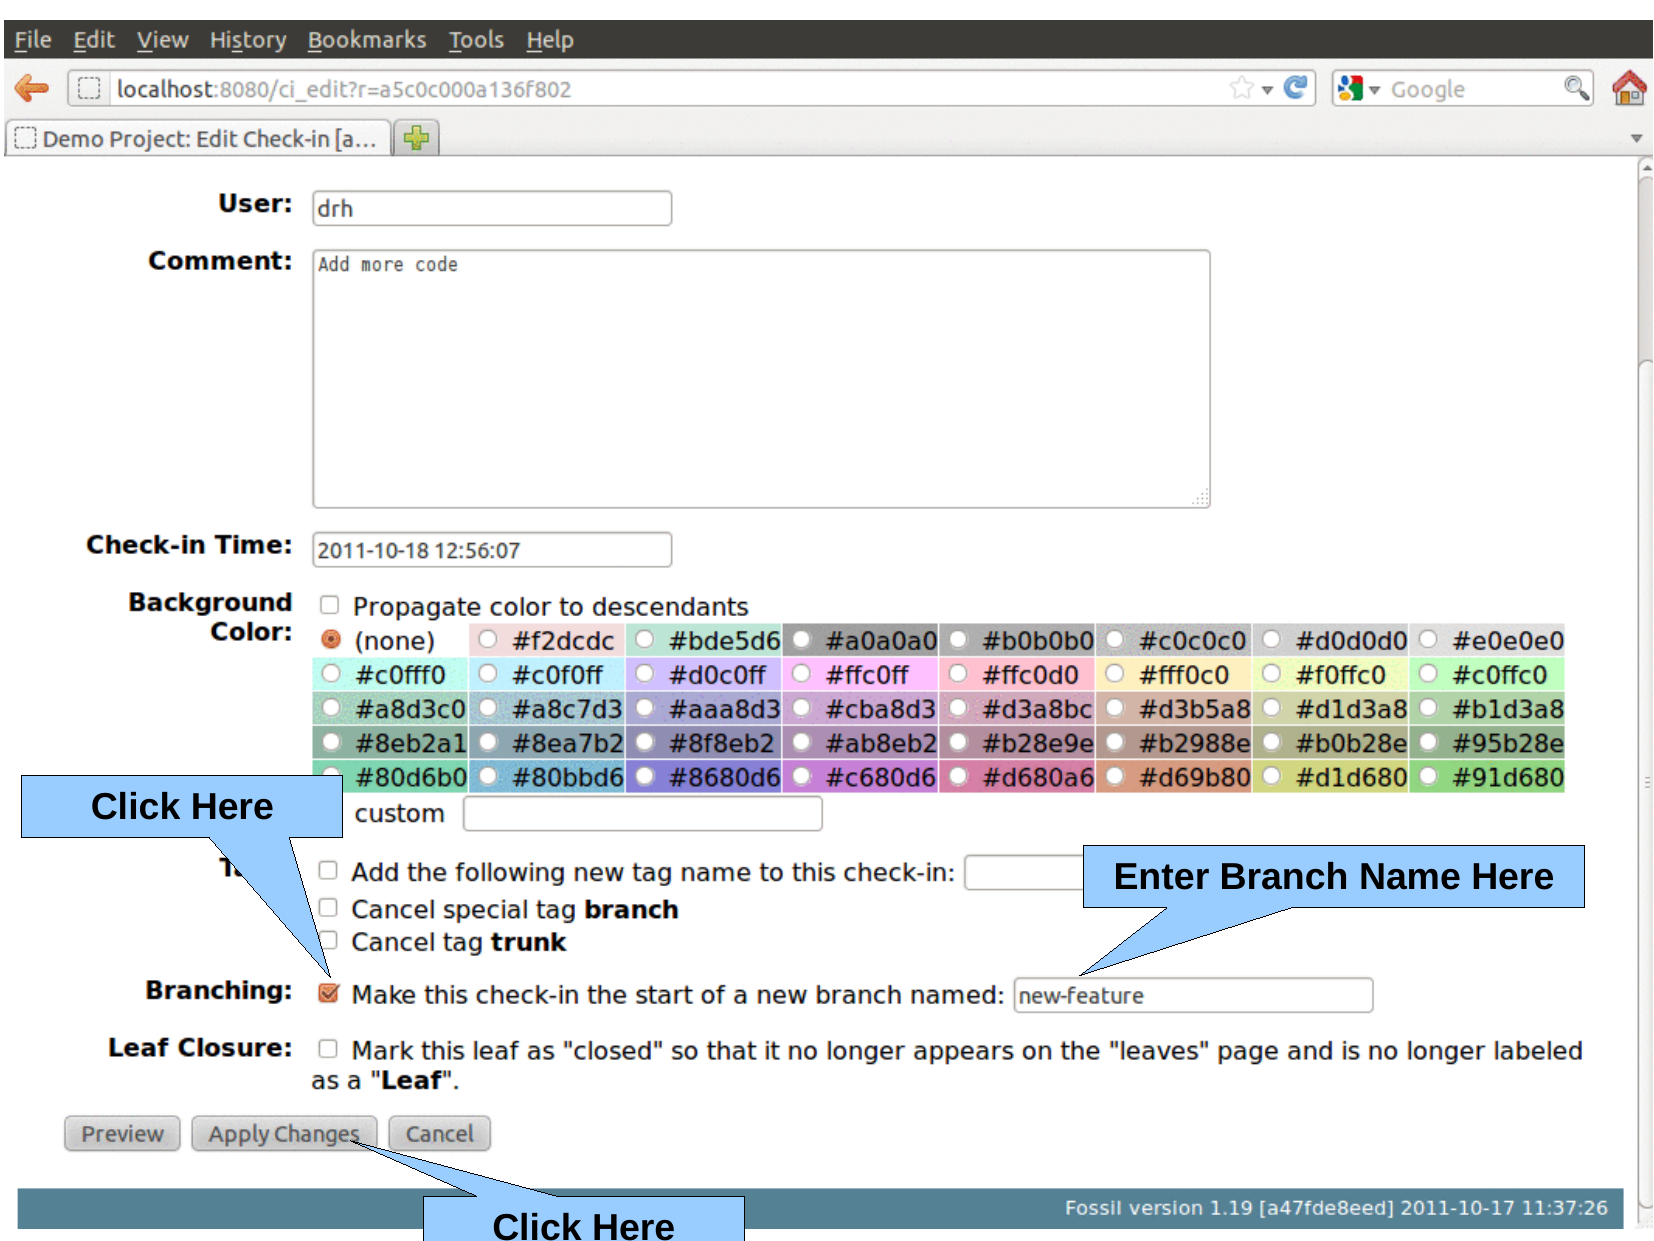

Click Here
Enter Branch Name Here
Click Here